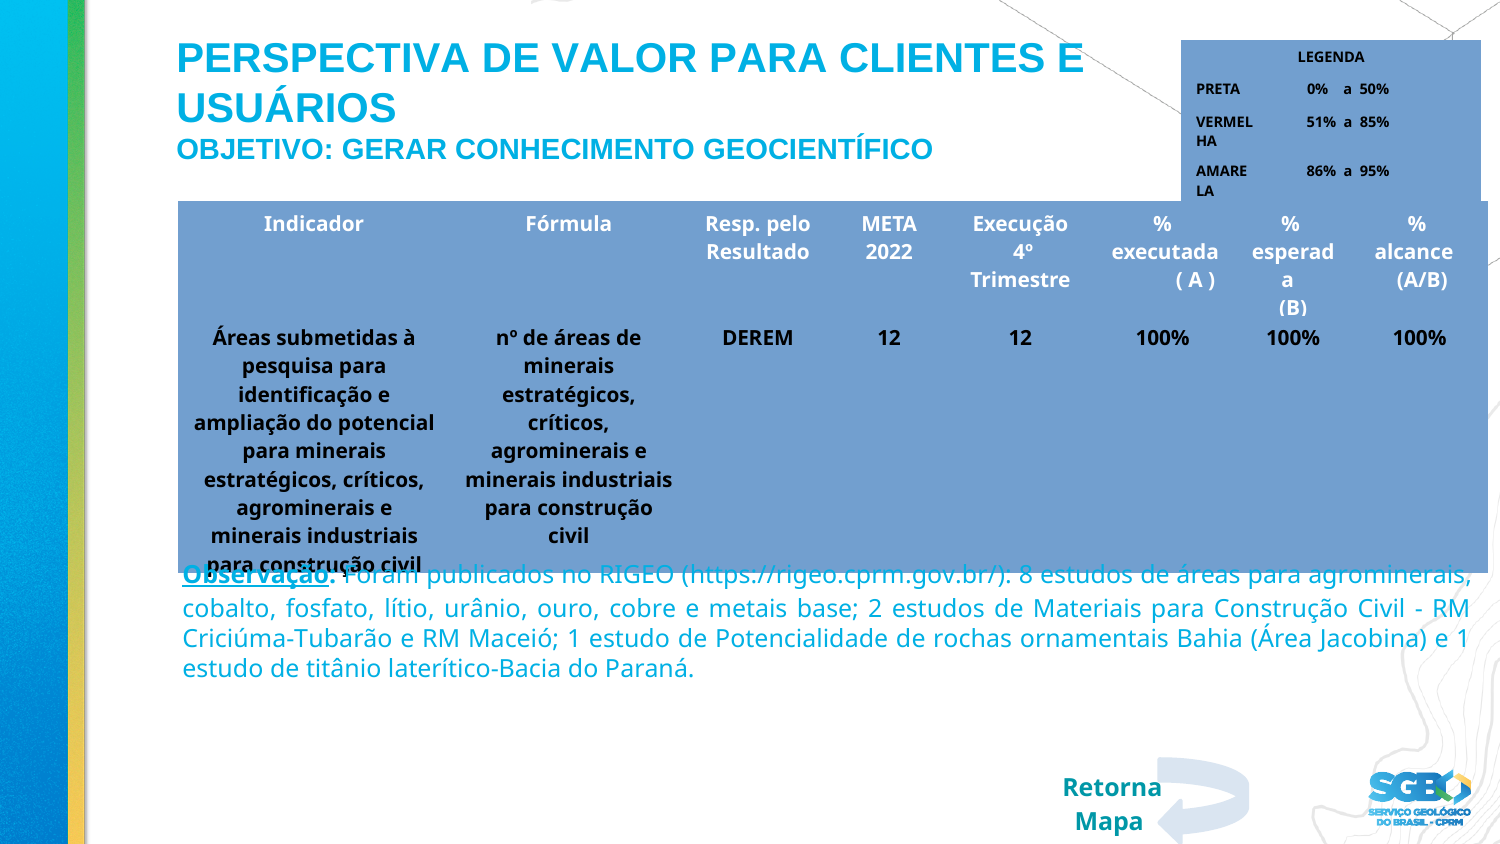

PERSPECTIVA DE VALOR PARA CLIENTES E USUÁRIOS
PERSPECTIVA DE VALOR PARA CLIENTES E USUÁRIOS
OBJETIVO: GERAR CONHECIMENTO GEOCIENTÍFICO
| LEGENDA | | |
| --- | --- | --- |
| PRETA | 0% a 50% | |
| VERMELHA | 51% a 85% | |
| AMARELA | 86% a 95% | |
| VERDE | 96% a 100% | |
| Indicador | Fórmula | Resp. pelo Resultado | META 2022 | Execução 4º Trimestre | % executada ( A ) | % esperada (B) | % alcance (A/B) |
| --- | --- | --- | --- | --- | --- | --- | --- |
| Áreas submetidas à pesquisa para identificação e ampliação do potencial para minerais estratégicos, críticos, agrominerais e minerais industriais para construção civil | nº de áreas de minerais estratégicos, críticos, agrominerais e minerais industriais para construção civil | DEREM | 12 | 12 | 100% | 100% | 100% |
Observação: Foram publicados no RIGEO (https://rigeo.cprm.gov.br/): 8 estudos de áreas para agrominerais, cobalto, fosfato, lítio, urânio, ouro, cobre e metais base; 2 estudos de Materiais para Construção Civil - RM Criciúma-Tubarão e RM Maceió; 1 estudo de Potencialidade de rochas ornamentais Bahia (Área Jacobina) e 1 estudo de titânio laterítico-Bacia do Paraná.
Retorna Mapa